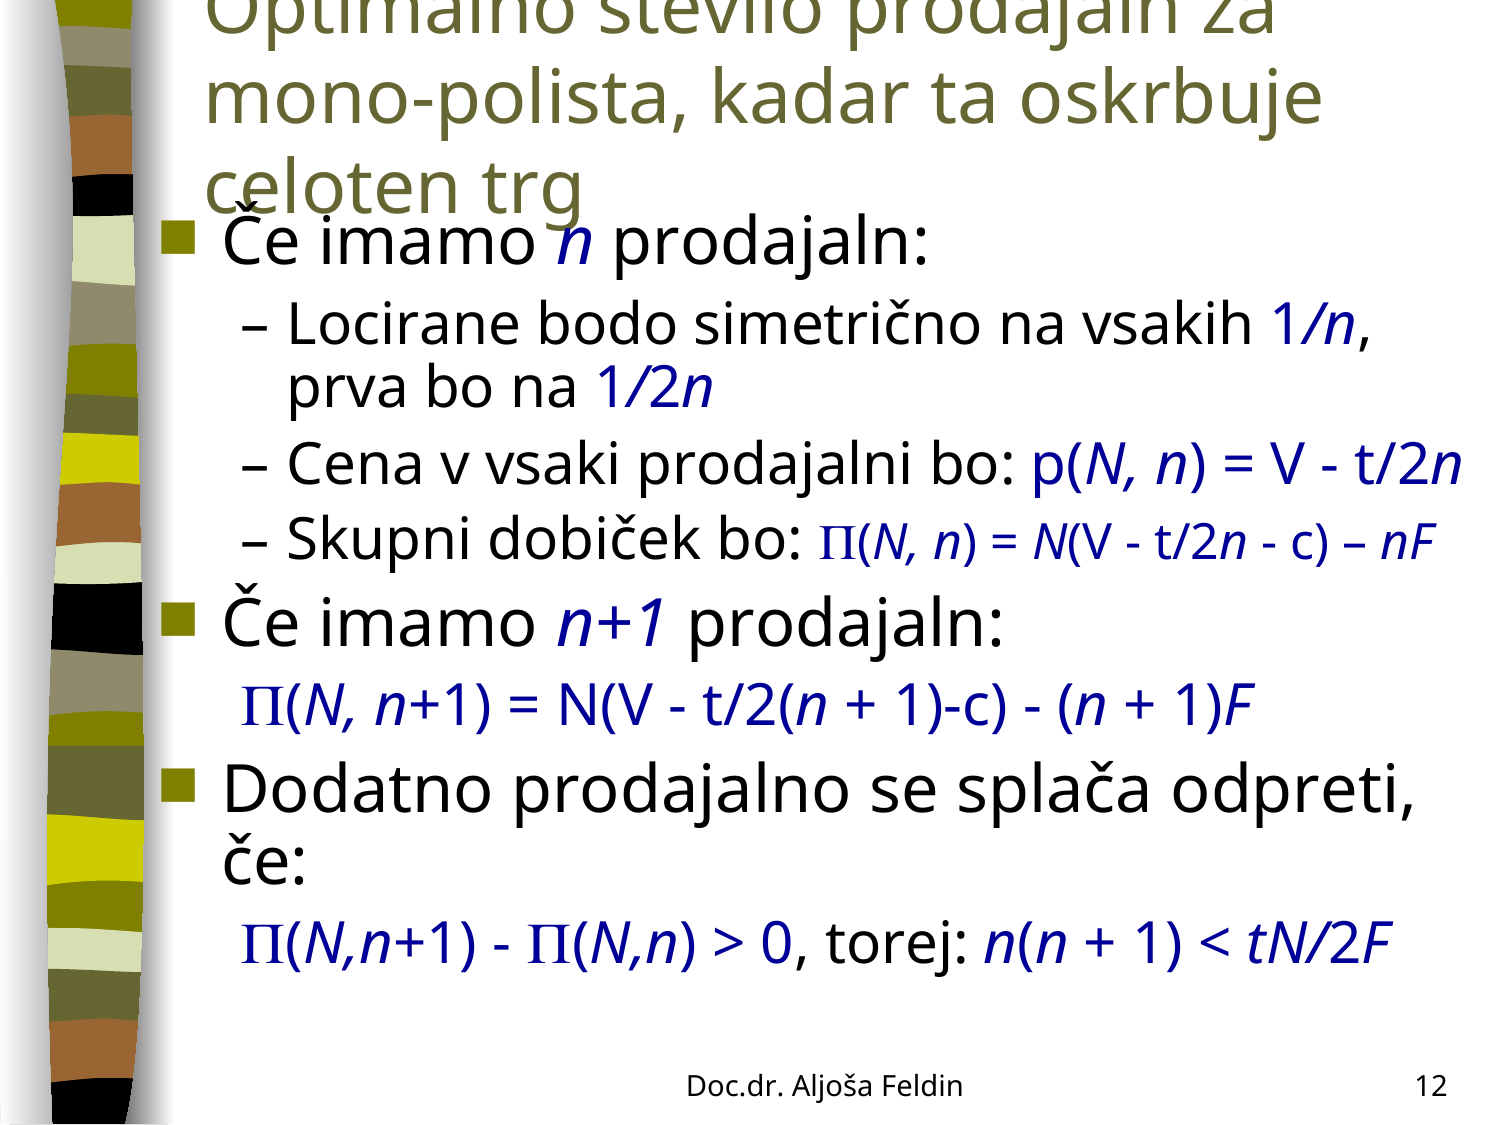

# Optimalno število prodajaln za mono-polista, kadar ta oskrbuje celoten trg
Če imamo n prodajaln:
Locirane bodo simetrično na vsakih 1/n, prva bo na 1/2n
Cena v vsaki prodajalni bo: p(N, n) = V - t/2n
Skupni dobiček bo: (N, n) = N(V - t/2n - c) – nF
Če imamo n+1 prodajaln:
(N, n+1) = N(V - t/2(n + 1)-c) - (n + 1)F
Dodatno prodajalno se splača odpreti, če:
(N,n+1) - (N,n) > 0, torej: n(n + 1) < tN/2F
Doc.dr. Aljoša Feldin